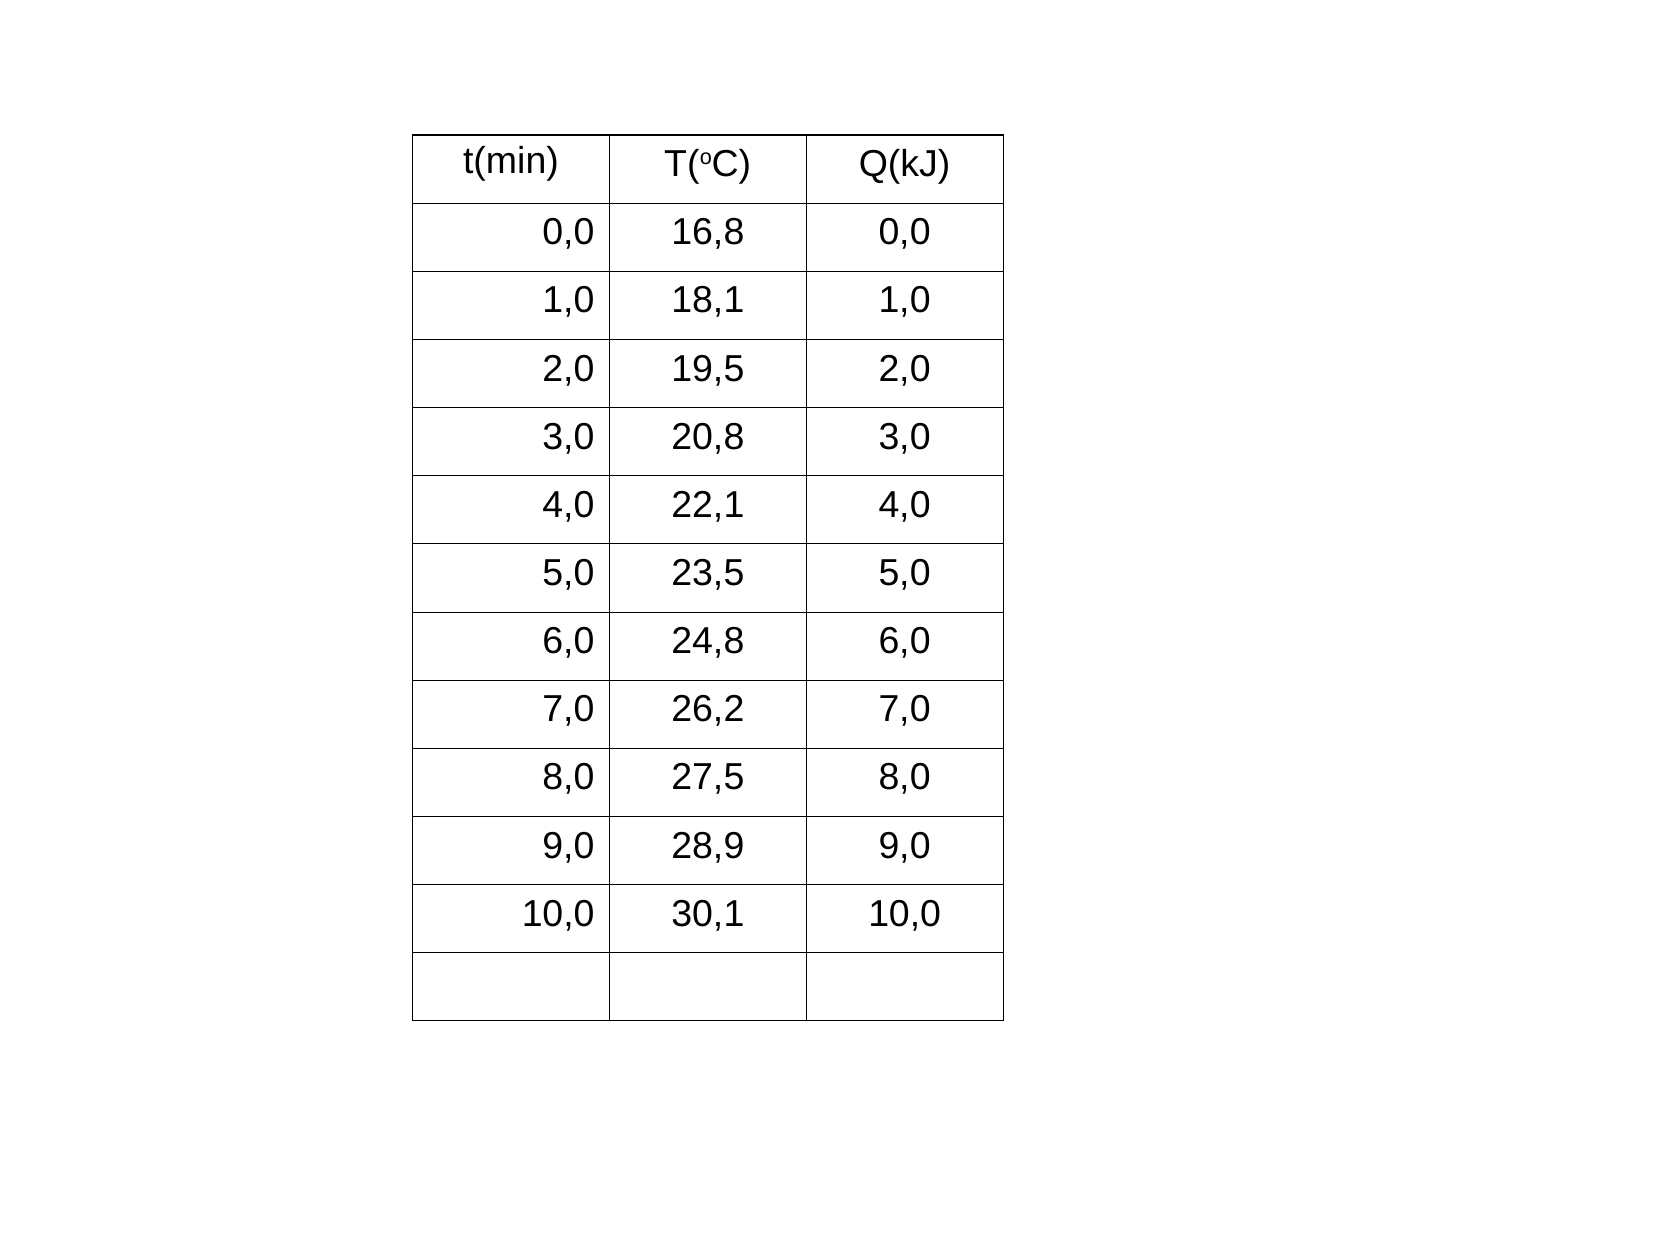

| t(min) | T(oC) | Q(kJ) |
| --- | --- | --- |
| 0,0 | 16,8 | 0,0 |
| 1,0 | 18,1 | 1,0 |
| 2,0 | 19,5 | 2,0 |
| 3,0 | 20,8 | 3,0 |
| 4,0 | 22,1 | 4,0 |
| 5,0 | 23,5 | 5,0 |
| 6,0 | 24,8 | 6,0 |
| 7,0 | 26,2 | 7,0 |
| 8,0 | 27,5 | 8,0 |
| 9,0 | 28,9 | 9,0 |
| 10,0 | 30,1 | 10,0 |
| | | |